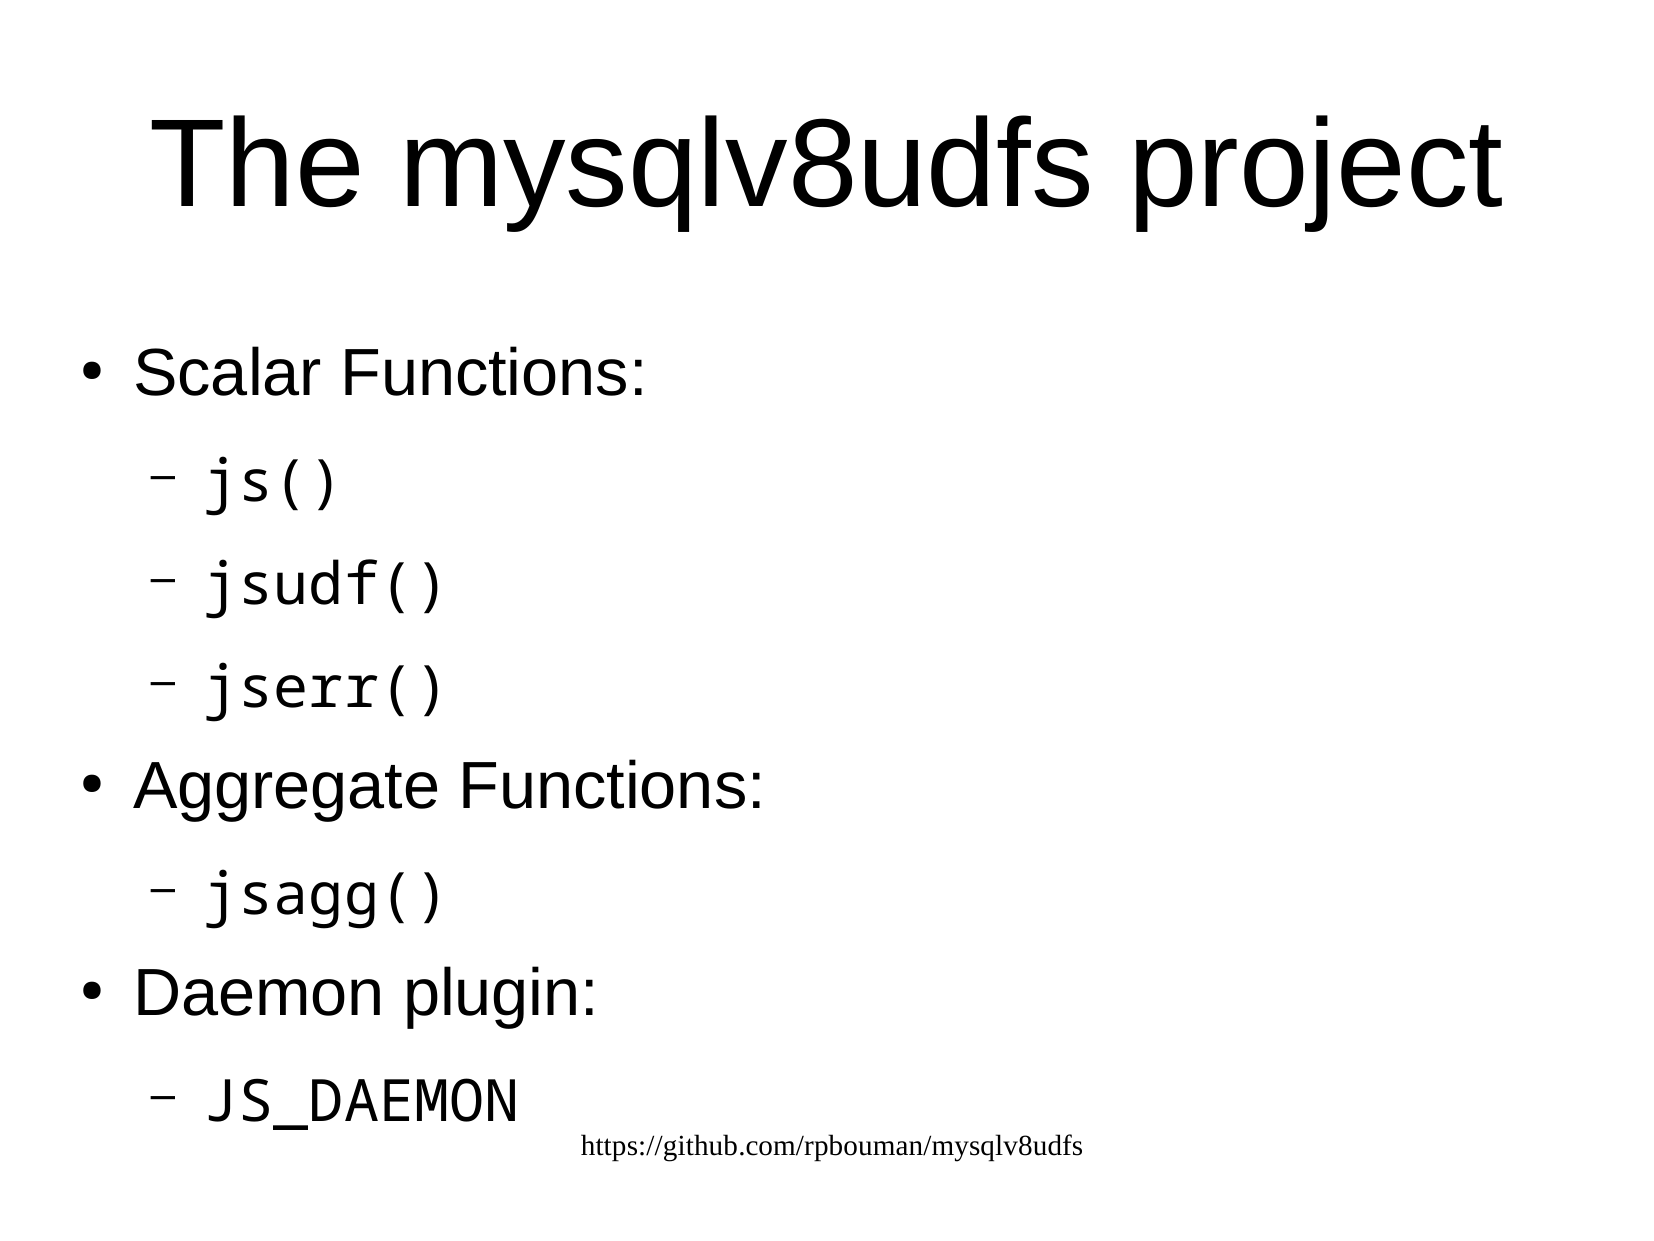

# The mysqlv8udfs project
Scalar Functions:
js()
jsudf()
jserr()
Aggregate Functions:
jsagg()
Daemon plugin:
JS_DAEMON